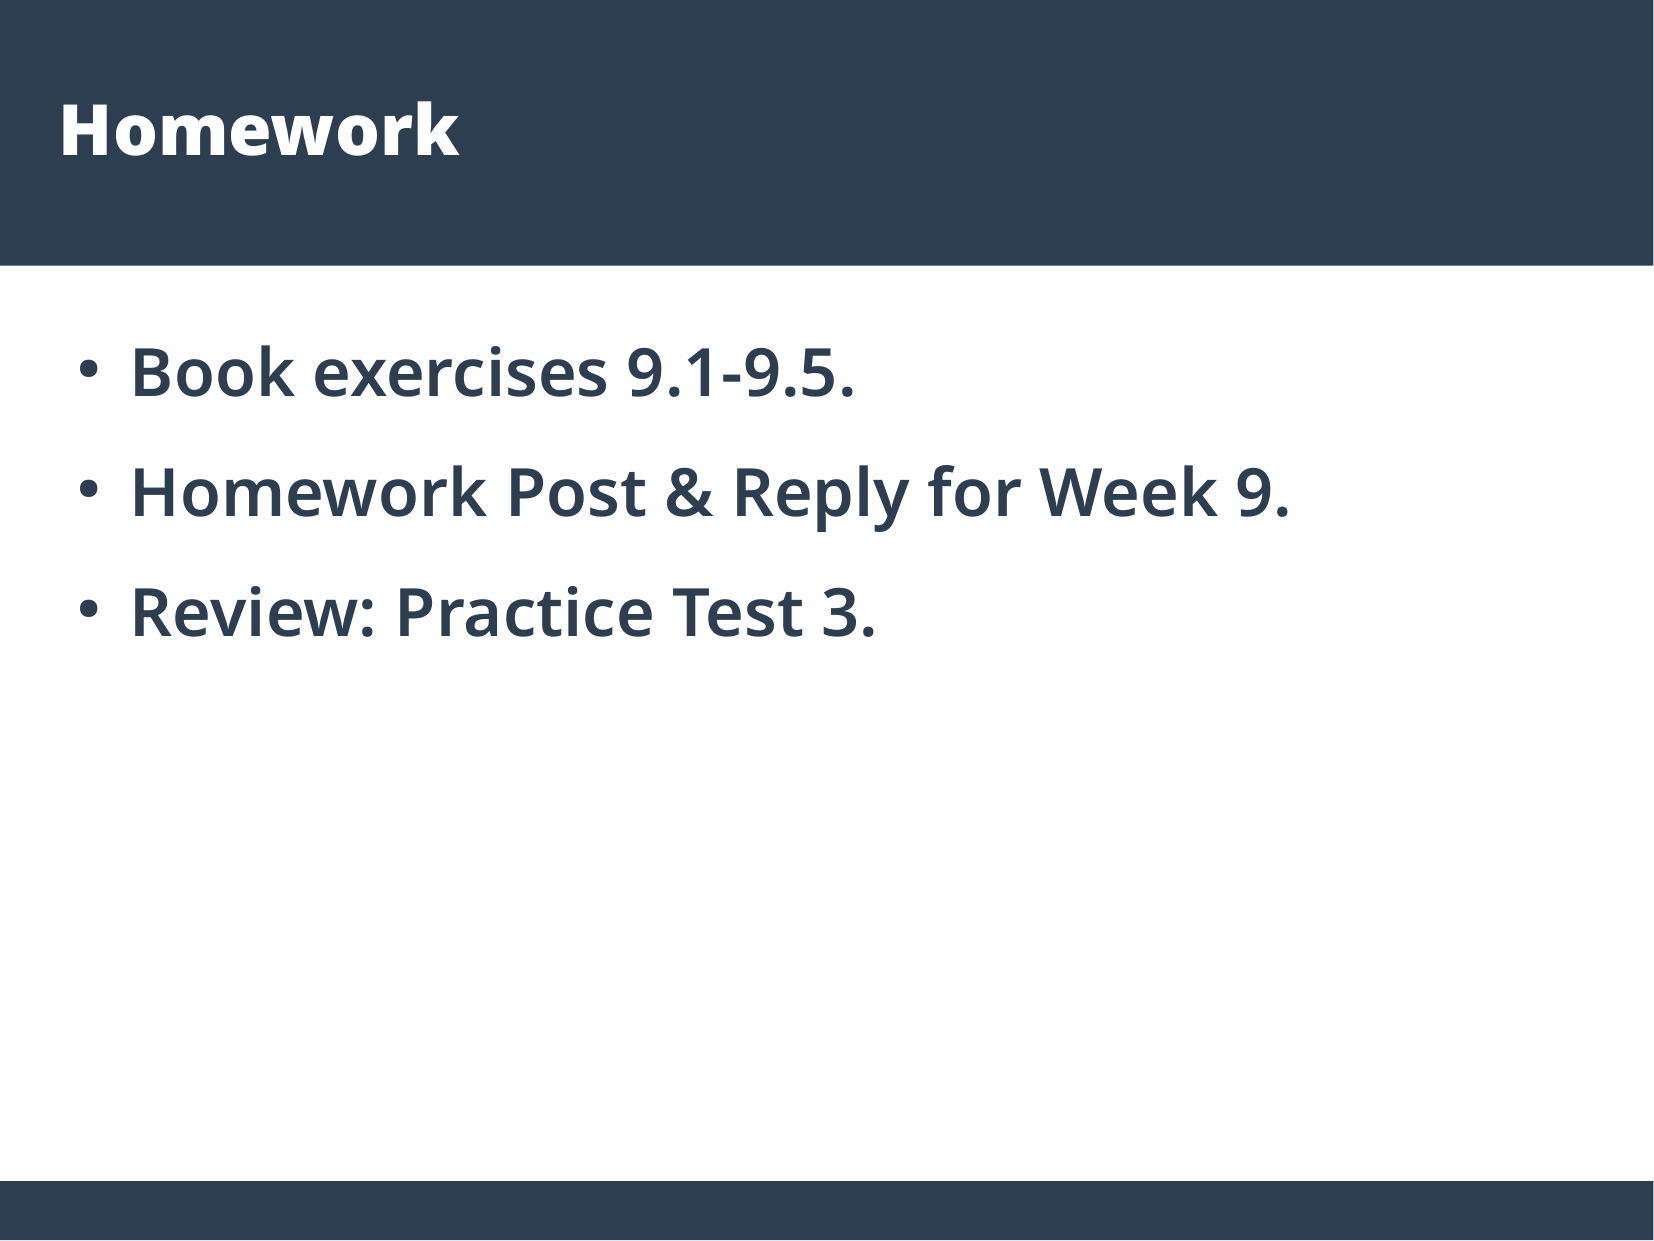

# Homework
Book exercises 9.1-9.5.
Homework Post & Reply for Week 9.
Review: Practice Test 3.